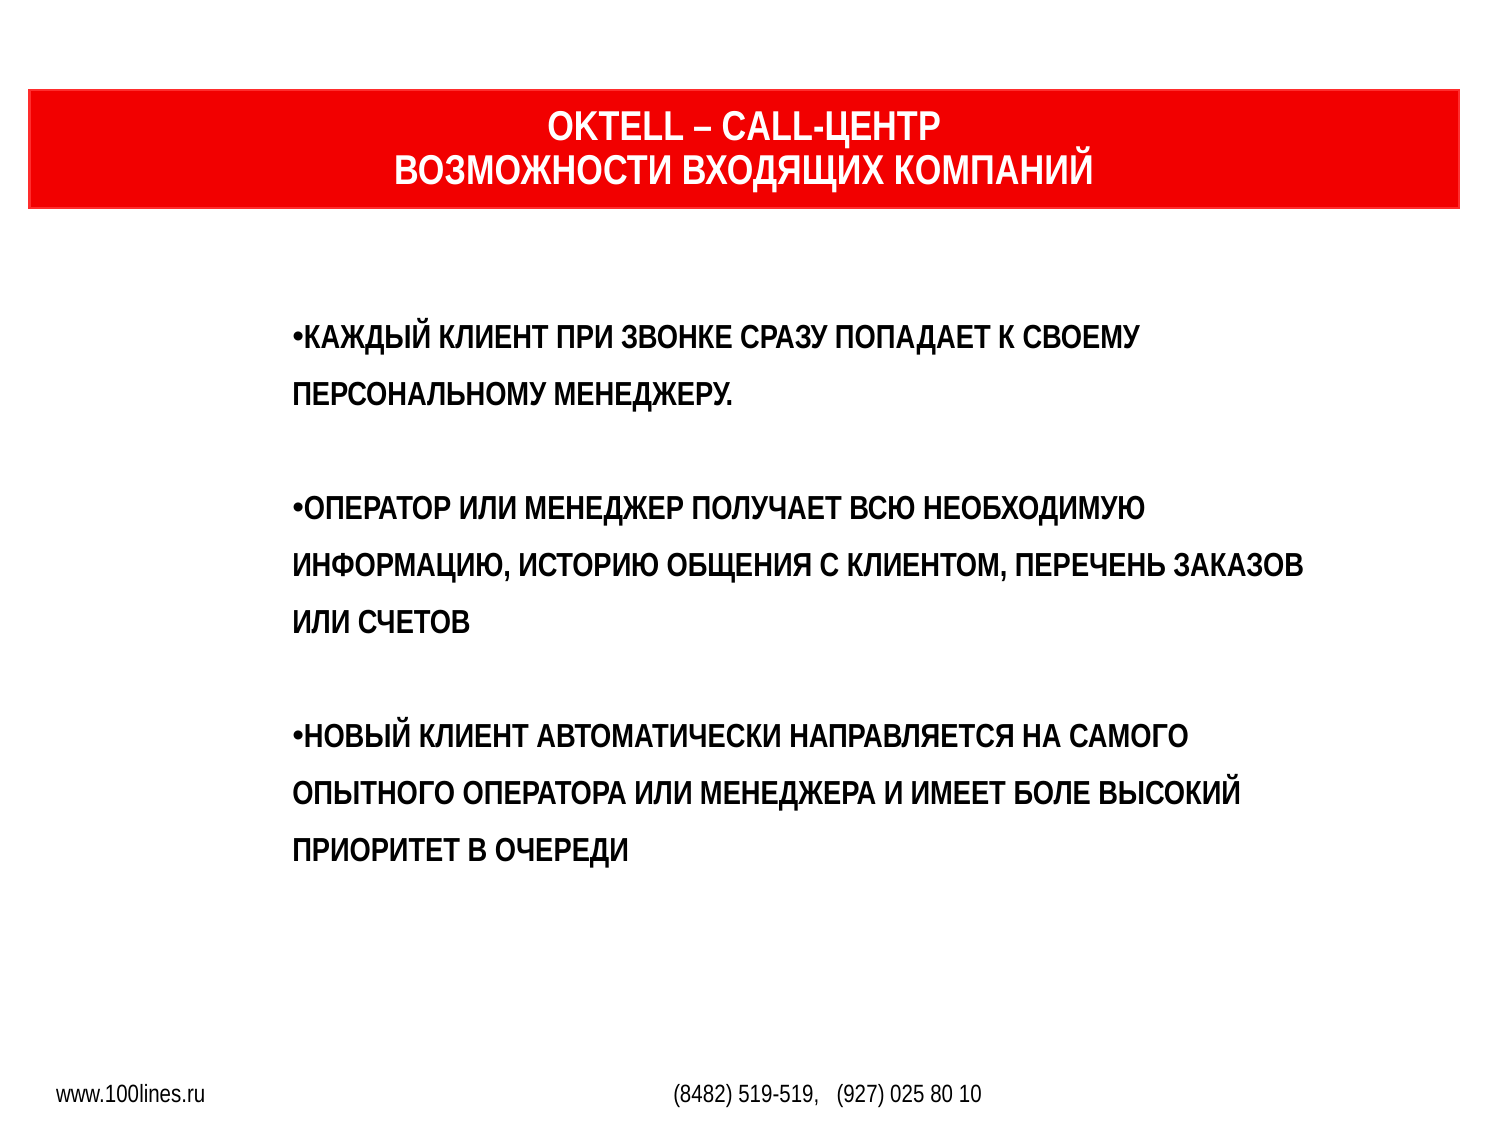

OKTELL – CALL-ЦЕНТР
ВОЗМОЖНОСТИ ВХОДЯЩИХ КОМПАНИЙ
КАЖДЫЙ КЛИЕНТ ПРИ ЗВОНКЕ СРАЗУ ПОПАДАЕТ К СВОЕМУ ПЕРСОНАЛЬНОМУ МЕНЕДЖЕРУ.
ОПЕРАТОР ИЛИ МЕНЕДЖЕР ПОЛУЧАЕТ ВСЮ НЕОБХОДИМУЮ ИНФОРМАЦИЮ, ИСТОРИЮ ОБЩЕНИЯ С КЛИЕНТОМ, ПЕРЕЧЕНЬ ЗАКАЗОВ ИЛИ СЧЕТОВ
НОВЫЙ КЛИЕНТ АВТОМАТИЧЕСКИ НАПРАВЛЯЕТСЯ НА САМОГО ОПЫТНОГО ОПЕРАТОРА ИЛИ МЕНЕДЖЕРА И ИМЕЕТ БОЛЕ ВЫСОКИЙ ПРИОРИТЕТ В ОЧЕРЕДИ
www.100lines.ru		 		 			 (8482) 519-519, (927) 025 80 10